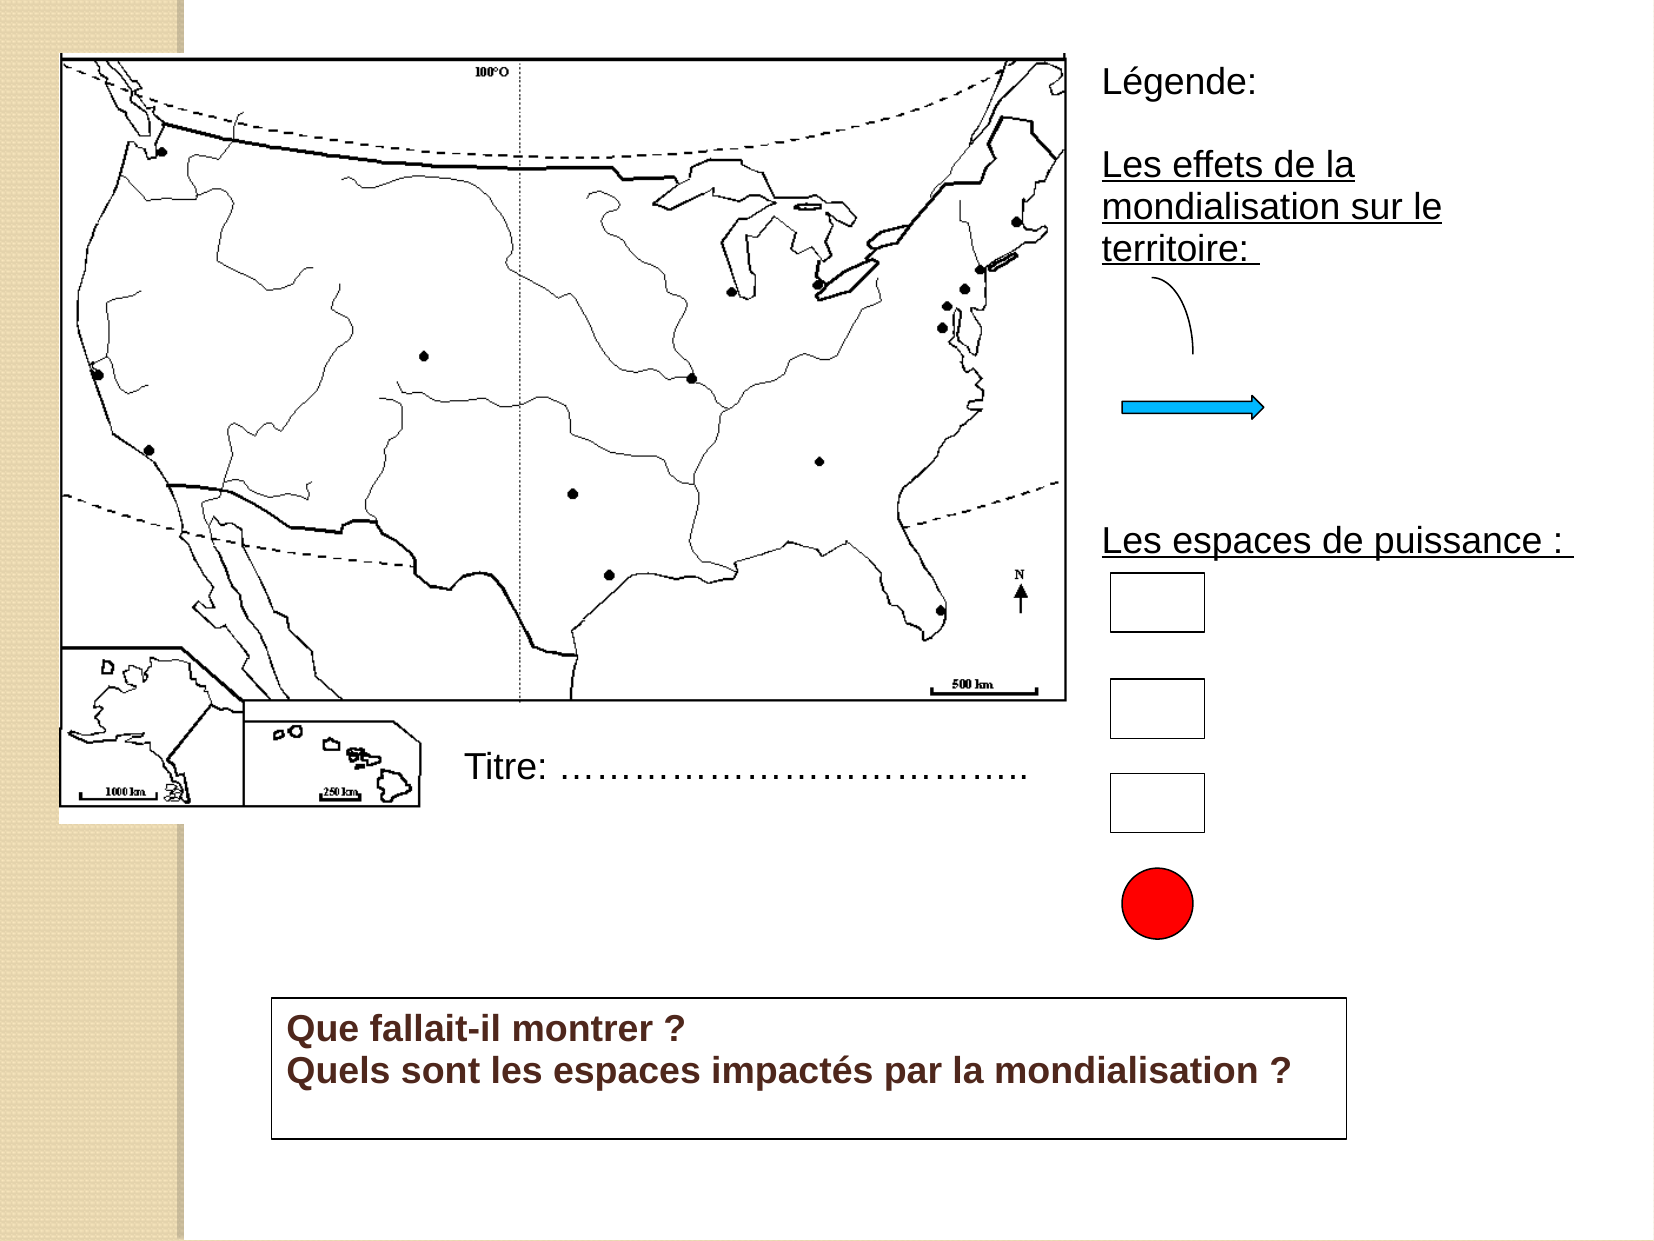

Légende:
Les effets de la mondialisation sur le territoire:
Les espaces de puissance :
Titre: ………………………………..
Que fallait-il montrer ?
Quels sont les espaces impactés par la mondialisation ?